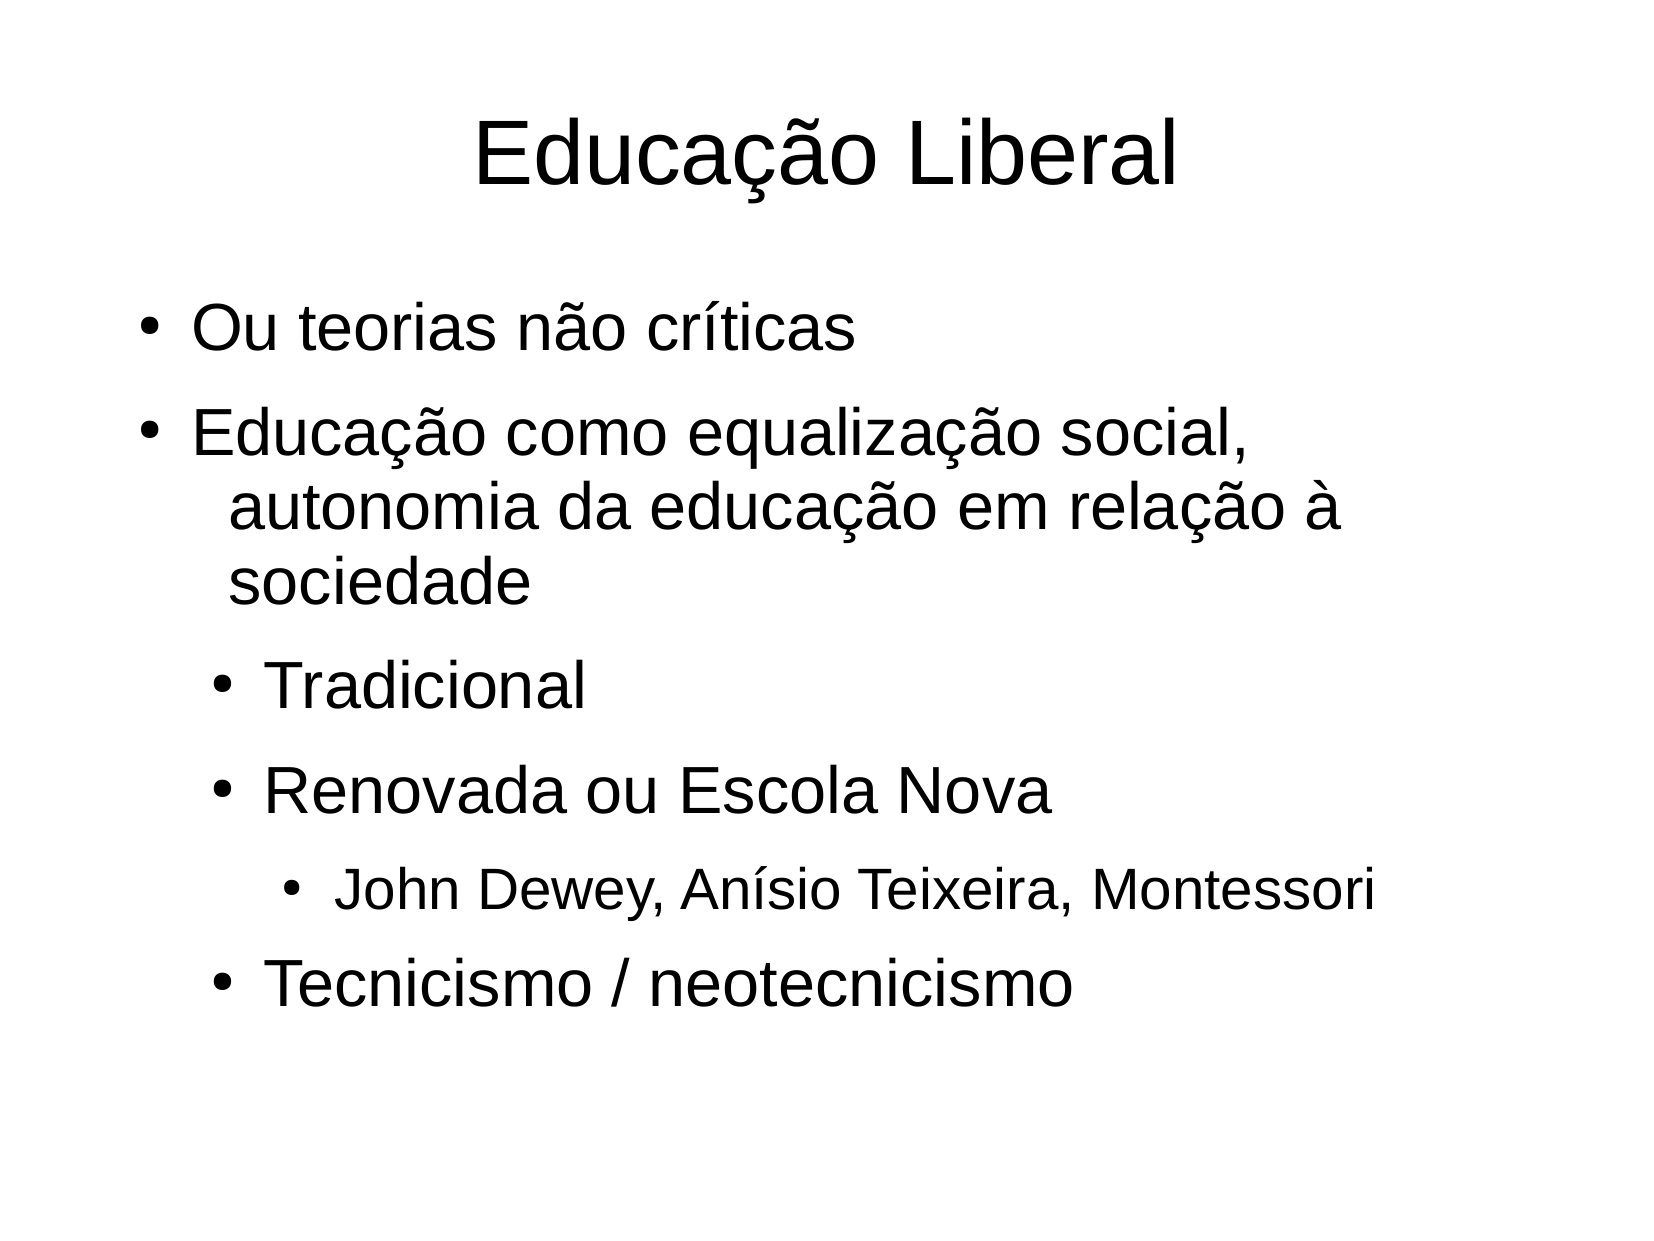

# Educação Liberal
Ou teorias não críticas
Educação como equalização social, autonomia da educação em relação à sociedade
Tradicional
Renovada ou Escola Nova
John Dewey, Anísio Teixeira, Montessori
Tecnicismo / neotecnicismo